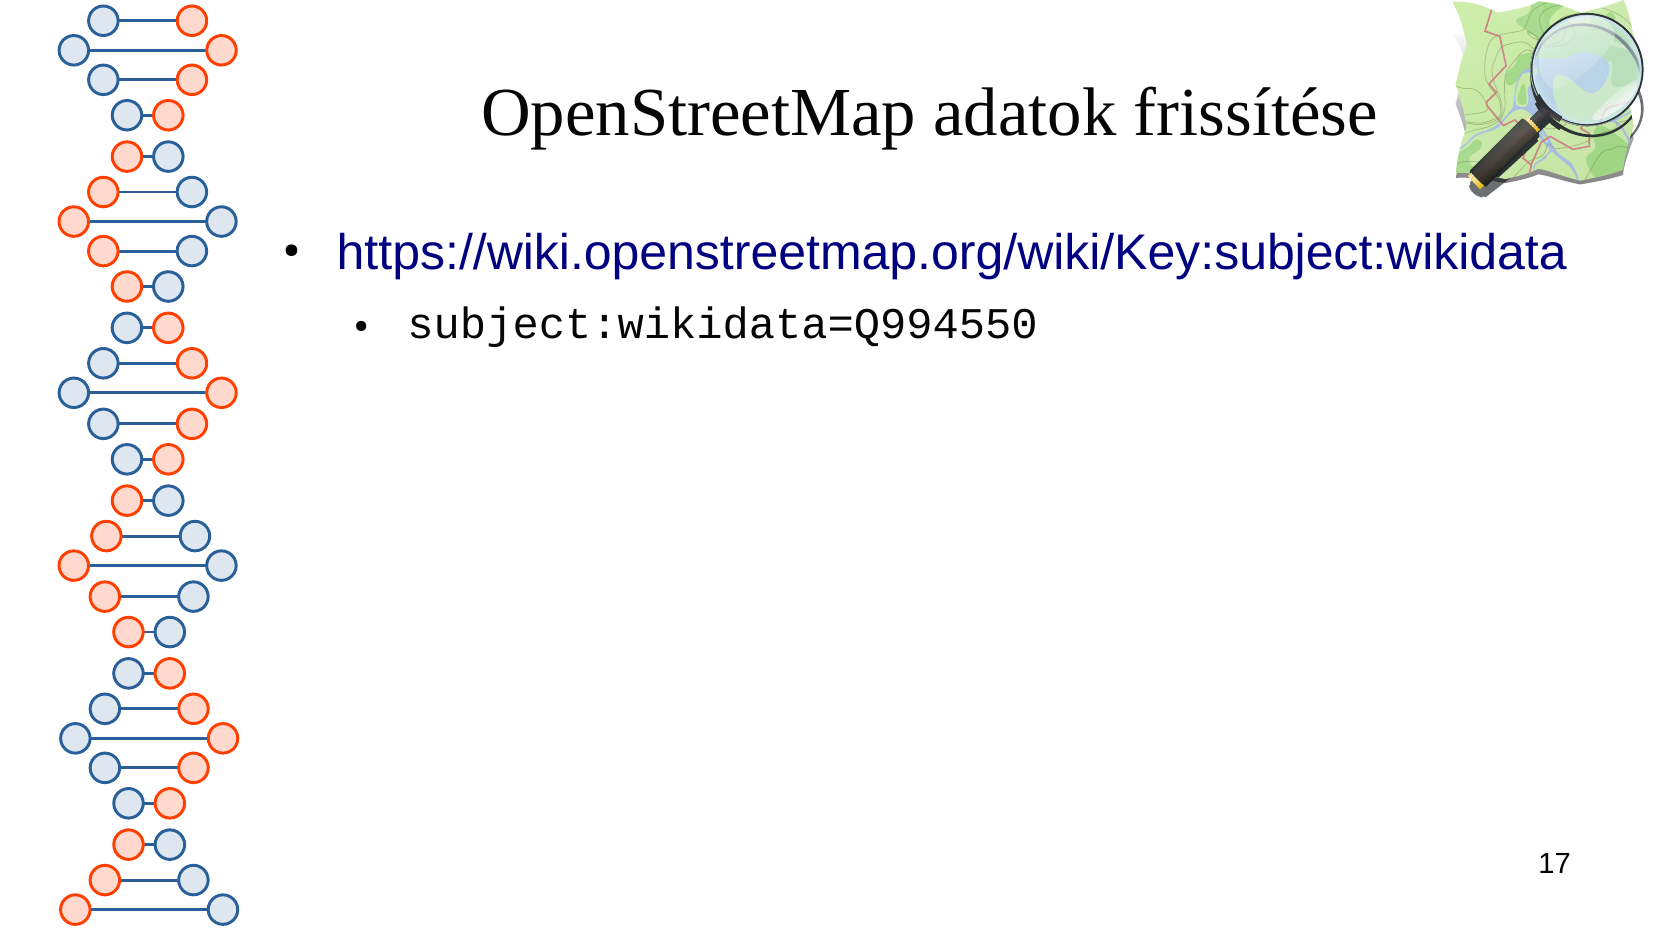

# OpenStreetMap adatok frissítése
https://wiki.openstreetmap.org/wiki/Key:subject:wikidata
subject:wikidata=Q994550
17